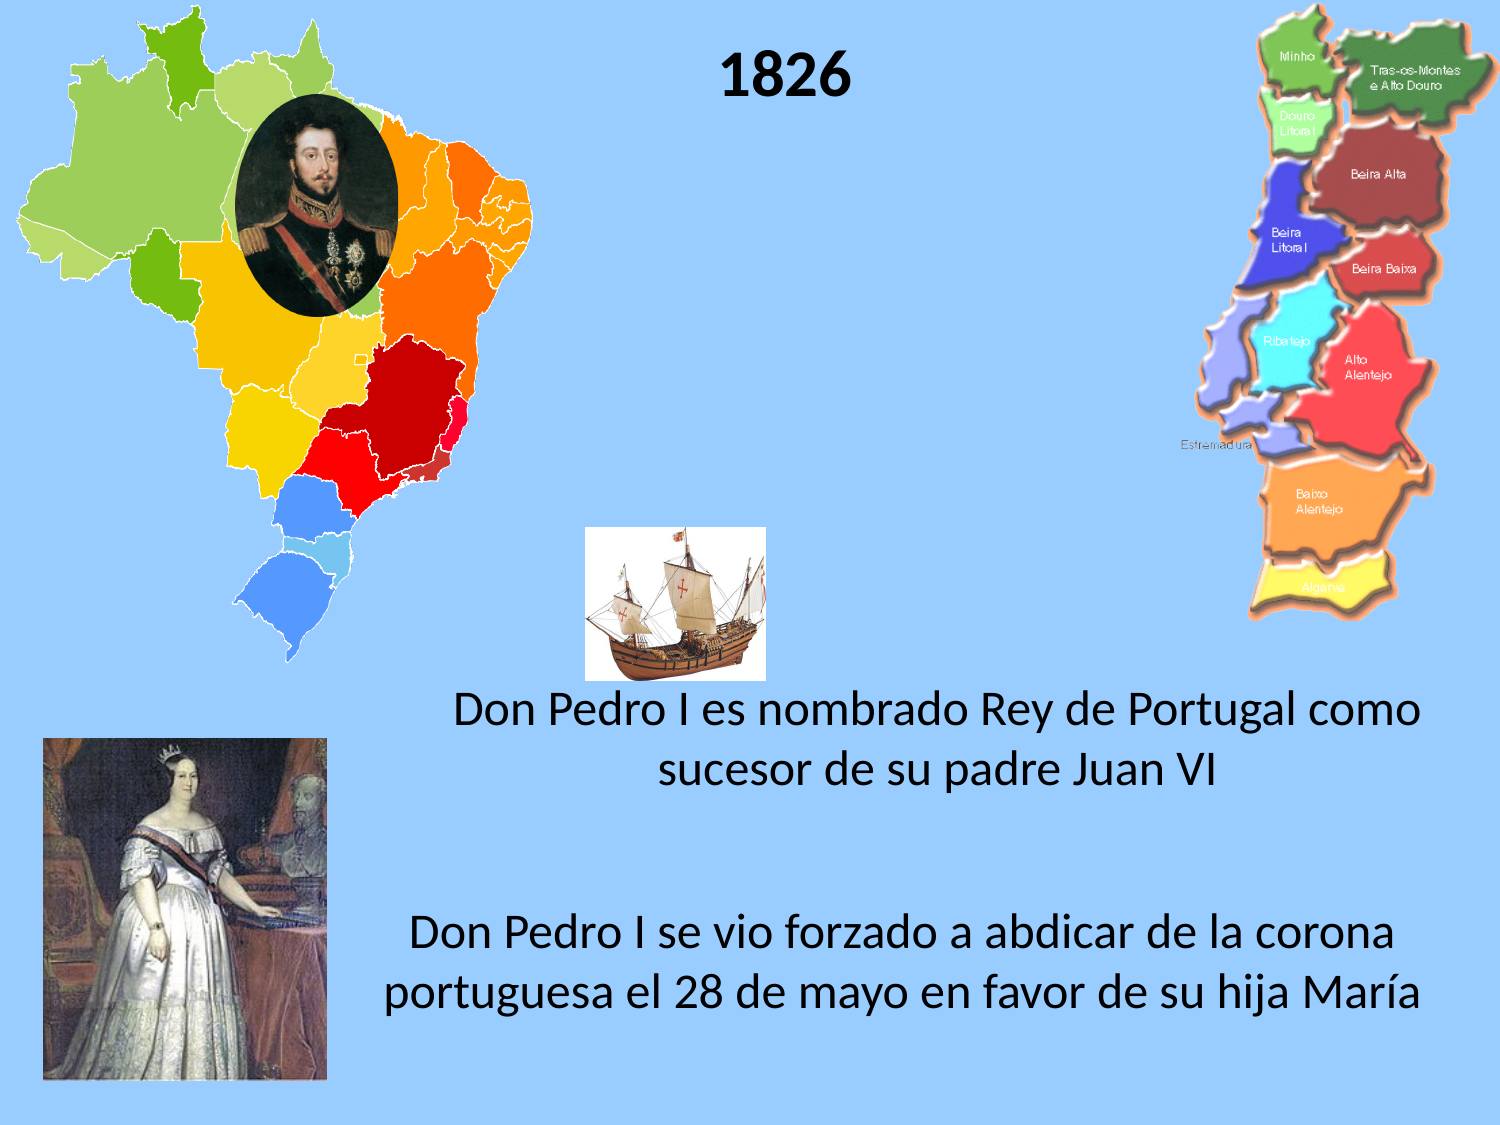

1826
Don Pedro I es nombrado Rey de Portugal como sucesor de su padre Juan VI
Don Pedro I se vio forzado a abdicar de la corona portuguesa el 28 de mayo en favor de su hija María